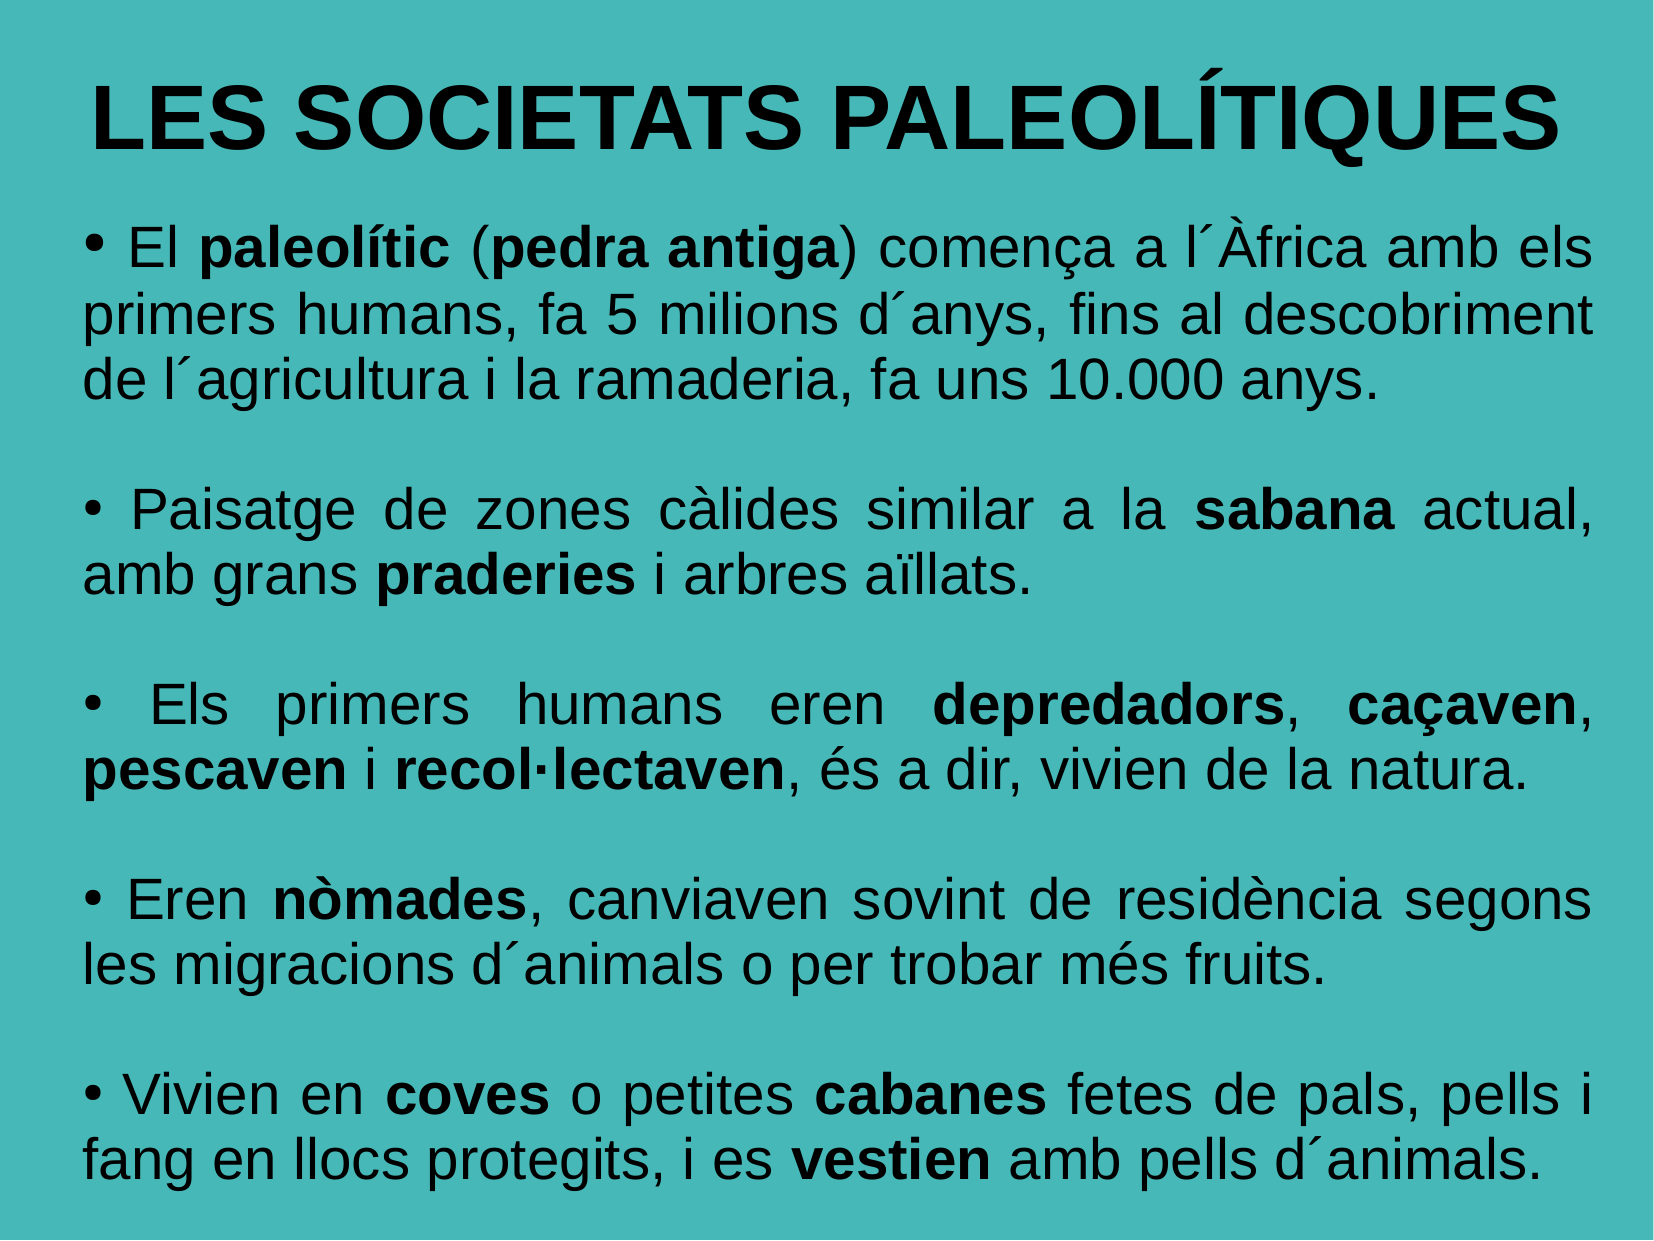

# LES SOCIETATS PALEOLÍTIQUES
 El paleolític (pedra antiga) comença a l´Àfrica amb els primers humans, fa 5 milions d´anys, fins al descobriment de l´agricultura i la ramaderia, fa uns 10.000 anys.
 Paisatge de zones càlides similar a la sabana actual, amb grans praderies i arbres aïllats.
 Els primers humans eren depredadors, caçaven, pescaven i recol·lectaven, és a dir, vivien de la natura.
 Eren nòmades, canviaven sovint de residència segons les migracions d´animals o per trobar més fruits.
 Vivien en coves o petites cabanes fetes de pals, pells i fang en llocs protegits, i es vestien amb pells d´animals.